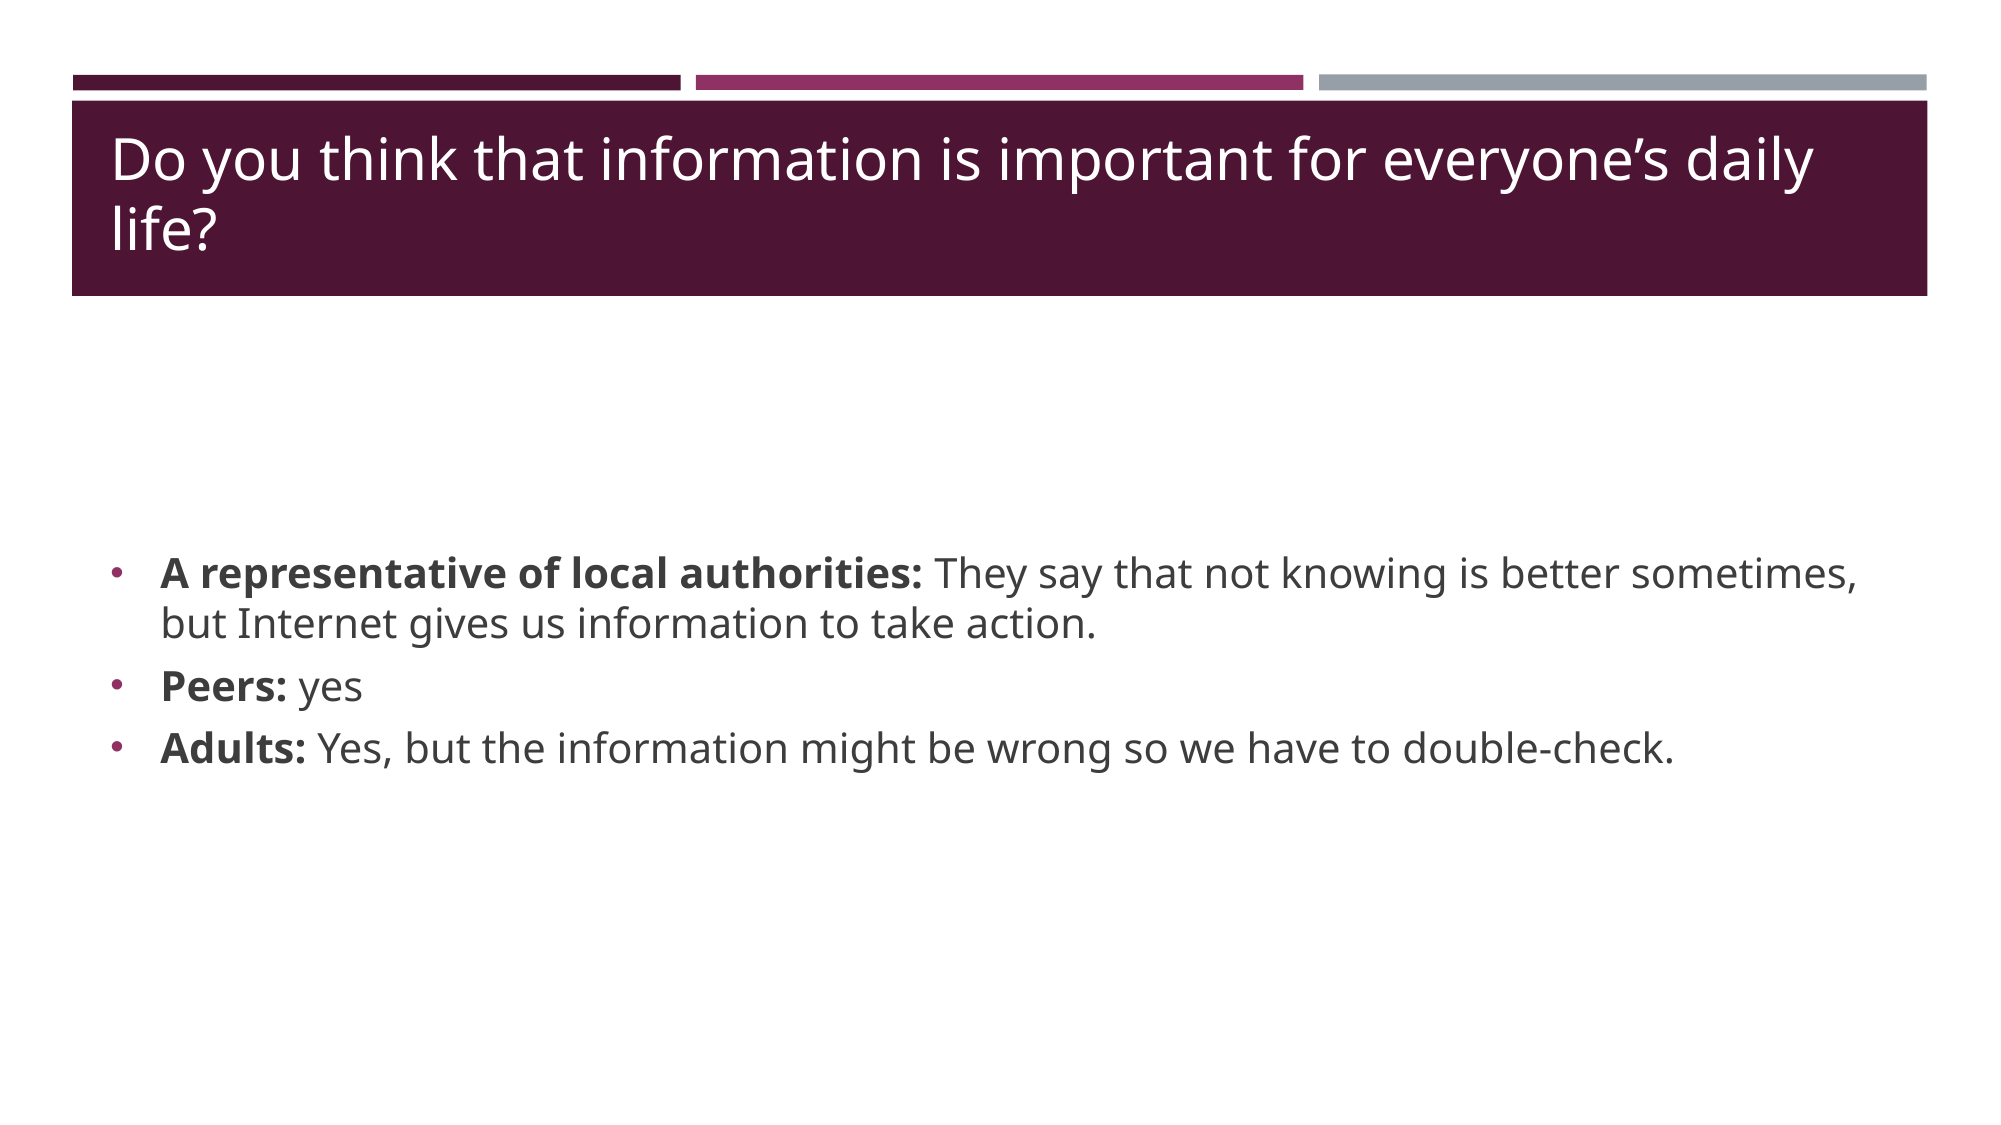

# Do you think that information is important for everyone’s daily life?
A representative of local authorities: They say that not knowing is better sometimes, but Internet gives us information to take action.
Peers: yes
Adults: Yes, but the information might be wrong so we have to double-check.